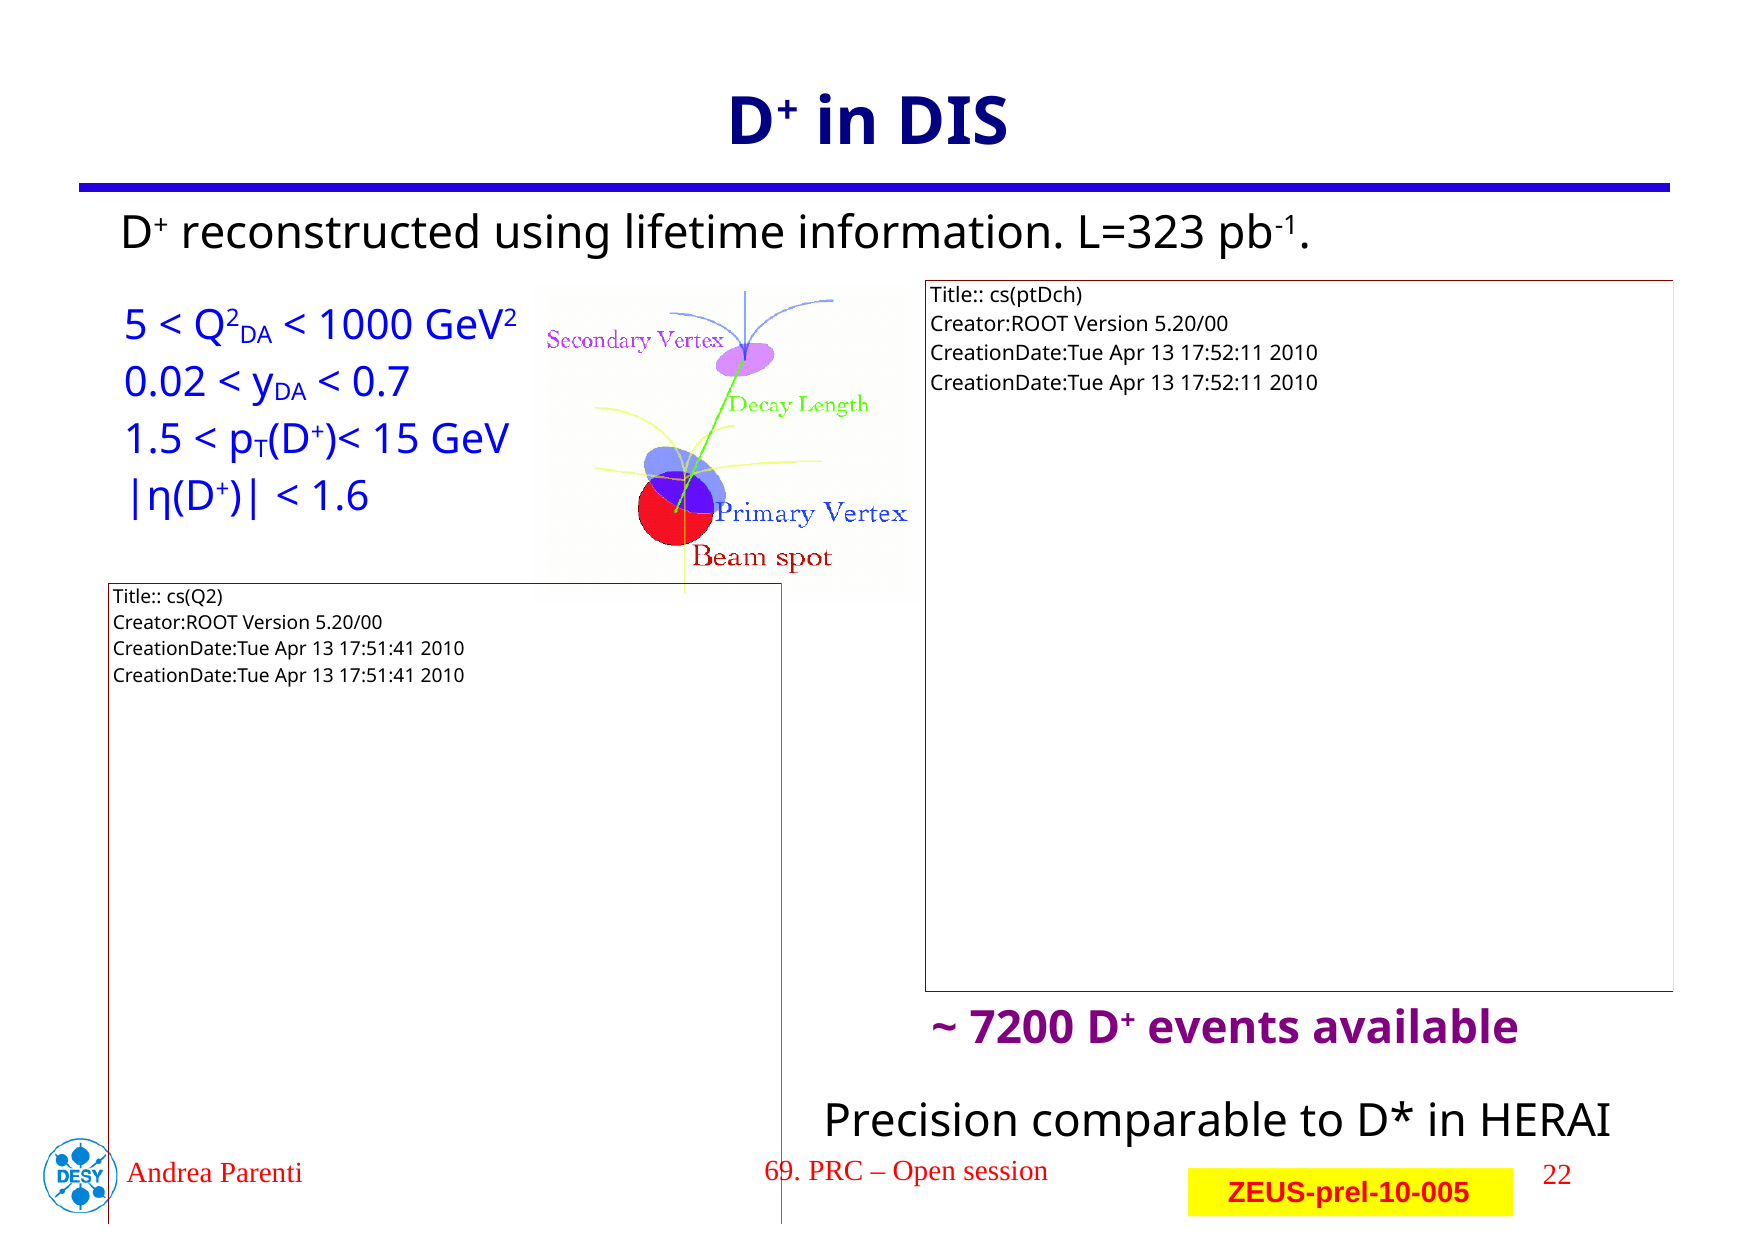

# D+ in DIS
D+ reconstructed using lifetime information. L=323 pb-1.
5 < Q2DA < 1000 GeV2
0.02 < yDA < 0.7
1.5 < pT(D+)< 15 GeV
|η(D+)| < 1.6
 ~ 7200 D+ events available
Precision comparable to D* in HERAI
 ZEUS-prel-10-006
 ZEUS-prel-10-005